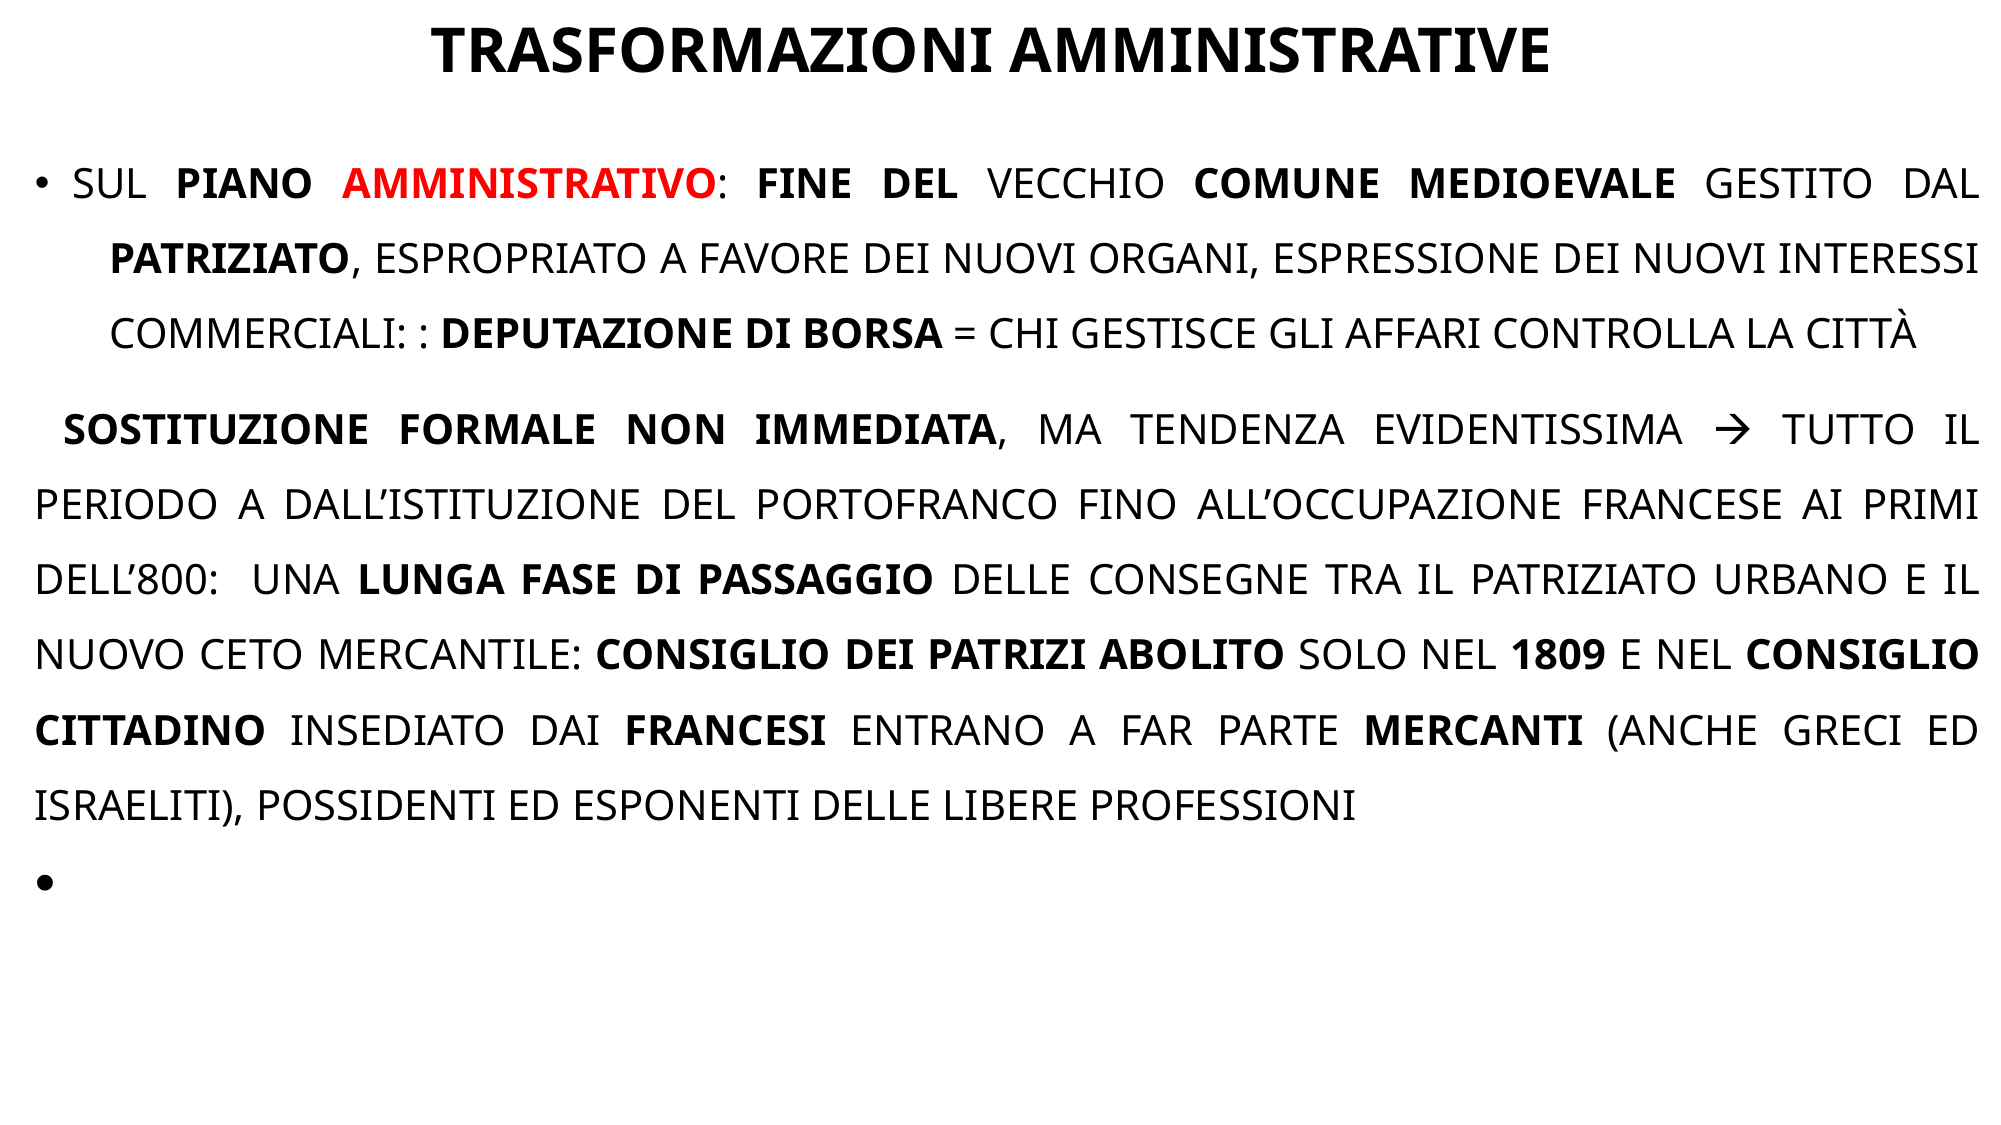

# TRASFORMAZIONI AMMINISTRATIVE
SUL PIANO AMMINISTRATIVO: FINE DEL VECCHIO COMUNE MEDIOEVALE GESTITO DAL PATRIZIATO, ESPROPRIATO A FAVORE DEI NUOVI ORGANI, ESPRESSIONE DEI NUOVI INTERESSI COMMERCIALI: : DEPUTAZIONE DI BORSA = CHI GESTISCE GLI AFFARI CONTROLLA LA CITTÀ
 SOSTITUZIONE FORMALE NON IMMEDIATA, MA TENDENZA EVIDENTISSIMA  TUTTO IL PERIODO A DALL’ISTITUZIONE DEL PORTOFRANCO FINO ALL’OCCUPAZIONE FRANCESE AI PRIMI DELL’800: UNA LUNGA FASE DI PASSAGGIO DELLE CONSEGNE TRA IL PATRIZIATO URBANO E IL NUOVO CETO MERCANTILE: CONSIGLIO DEI PATRIZI ABOLITO SOLO NEL 1809 E NEL CONSIGLIO CITTADINO INSEDIATO DAI FRANCESI ENTRANO A FAR PARTE MERCANTI (ANCHE GRECI ED ISRAELITI), POSSIDENTI ED ESPONENTI DELLE LIBERE PROFESSIONI